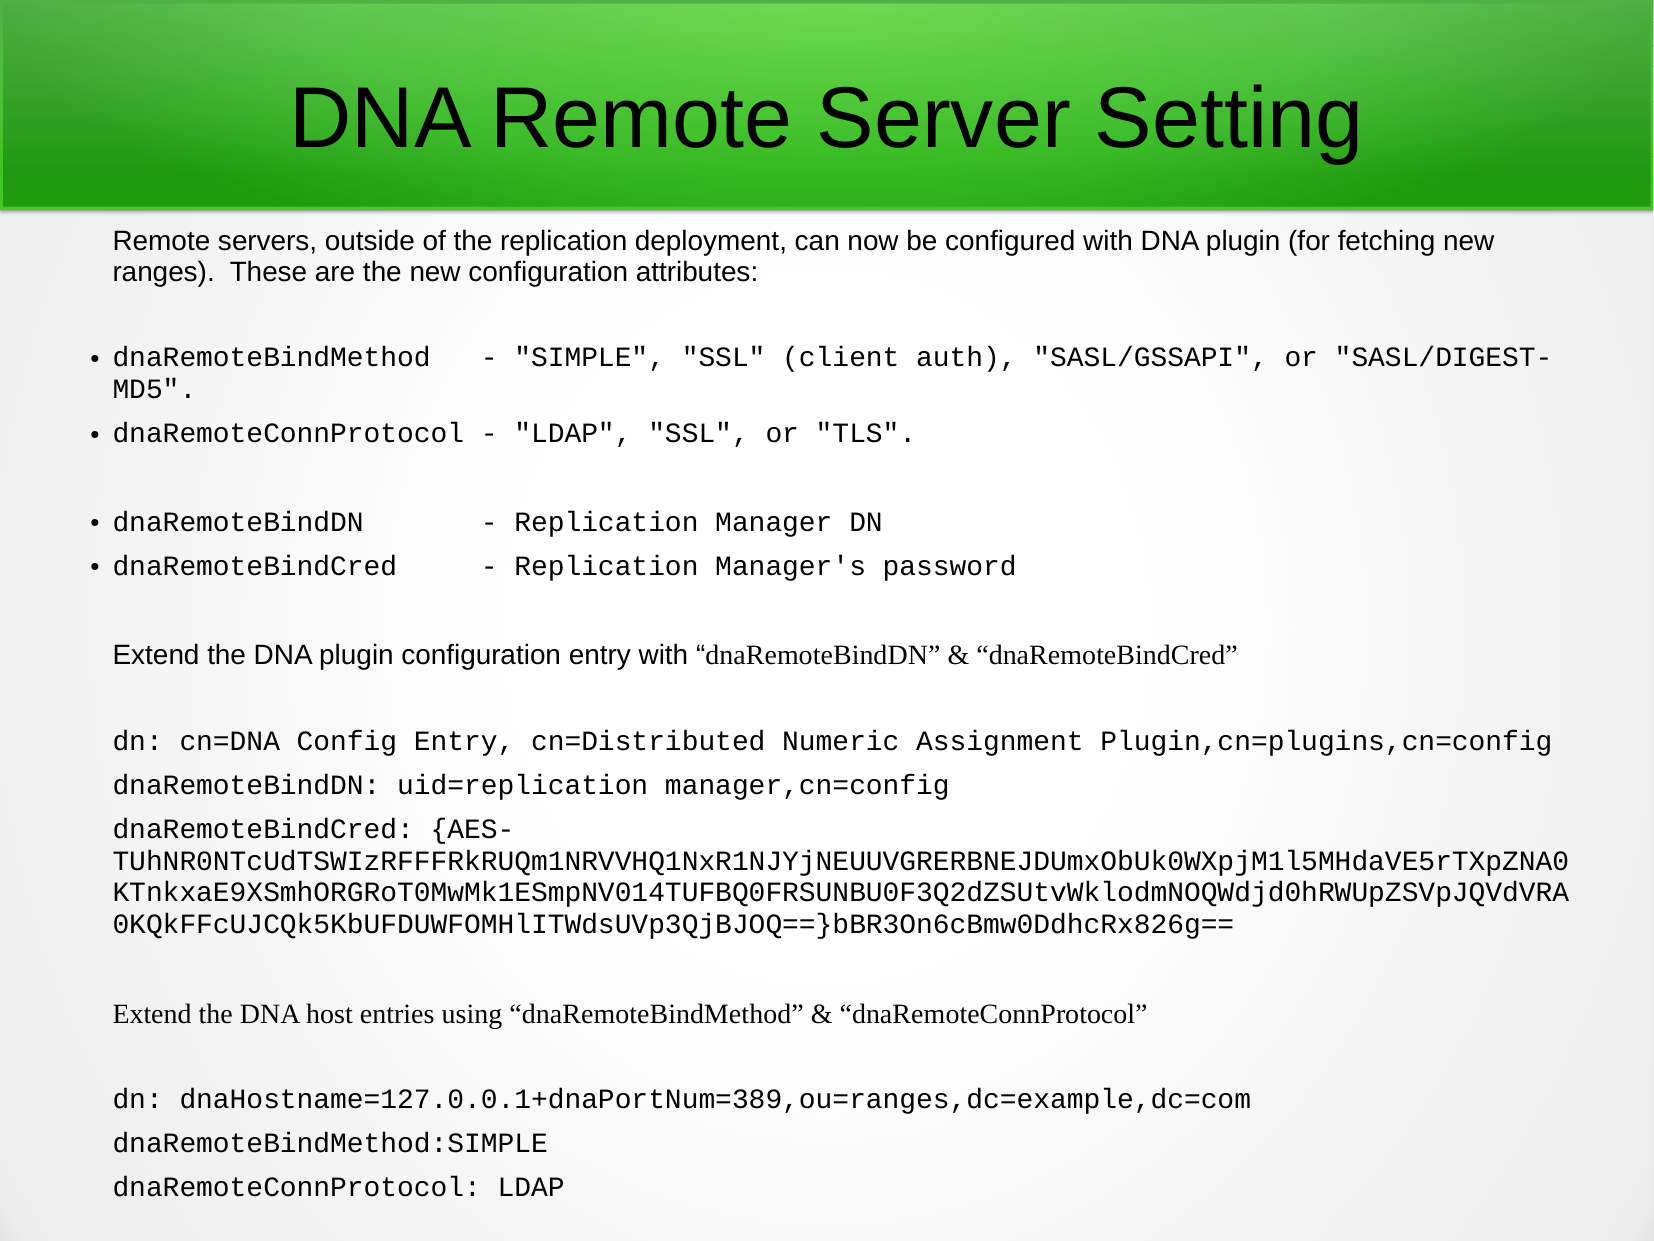

# DNA Remote Server Setting
Remote servers, outside of the replication deployment, can now be configured with DNA plugin (for fetching new ranges). These are the new configuration attributes:
dnaRemoteBindMethod - "SIMPLE", "SSL" (client auth), "SASL/GSSAPI", or "SASL/DIGEST-MD5".
dnaRemoteConnProtocol - "LDAP", "SSL", or "TLS".
dnaRemoteBindDN - Replication Manager DN
dnaRemoteBindCred - Replication Manager's password
Extend the DNA plugin configuration entry with “dnaRemoteBindDN” & “dnaRemoteBindCred”
dn: cn=DNA Config Entry, cn=Distributed Numeric Assignment Plugin,cn=plugins,cn=config
dnaRemoteBindDN: uid=replication manager,cn=config
dnaRemoteBindCred: {AES-TUhNR0NTcUdTSWIzRFFFRkRUQm1NRVVHQ1NxR1NJYjNEUUVGRERBNEJDUmxObUk0WXpjM1l5MHdaVE5rTXpZNA0KTnkxaE9XSmhORGRoT0MwMk1ESmpNV014TUFBQ0FRSUNBU0F3Q2dZSUtvWklodmNOQWdjd0hRWUpZSVpJQVdVRA0KQkFFcUJCQk5KbUFDUWFOMHlITWdsUVp3QjBJOQ==}bBR3On6cBmw0DdhcRx826g==
Extend the DNA host entries using “dnaRemoteBindMethod” & “dnaRemoteConnProtocol”
dn: dnaHostname=127.0.0.1+dnaPortNum=389,ou=ranges,dc=example,dc=com
dnaRemoteBindMethod:SIMPLE
dnaRemoteConnProtocol: LDAP